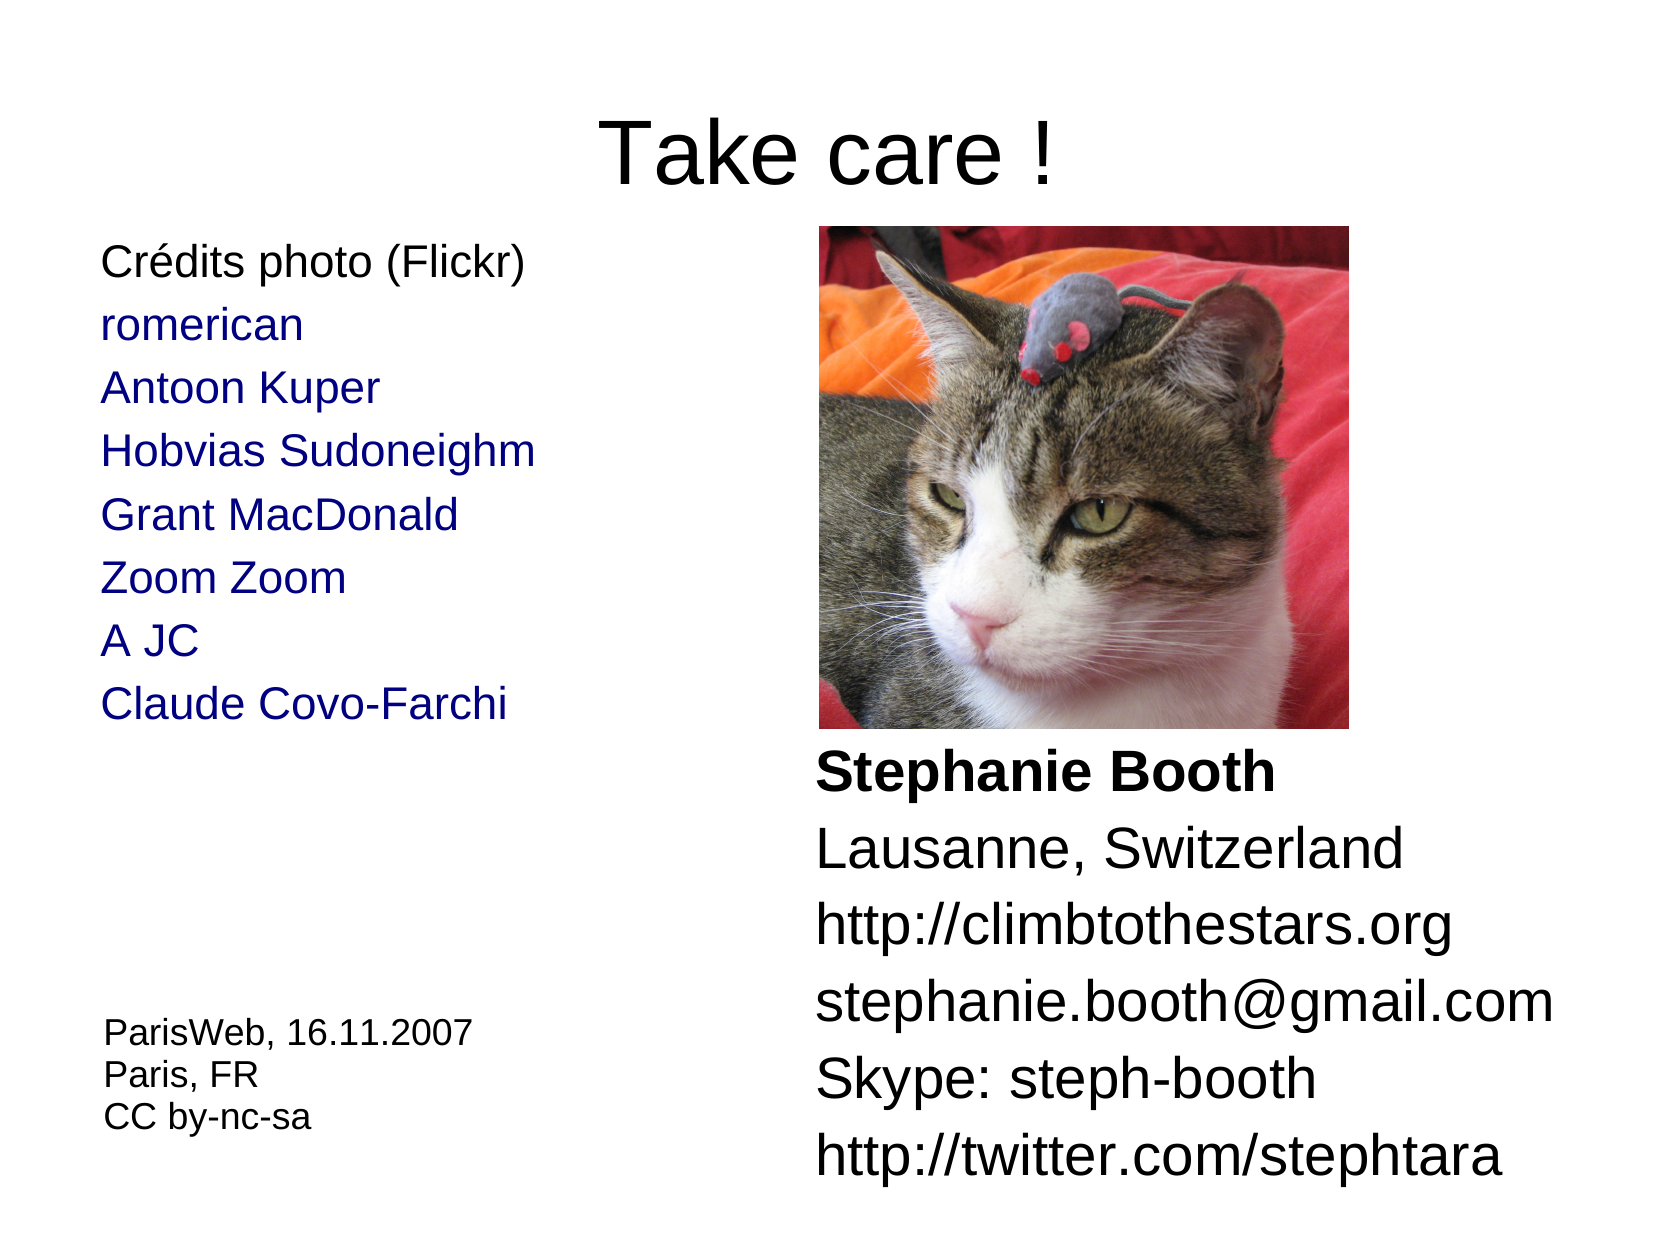

# Take care !
Crédits photo (Flickr)
romerican
Antoon Kuper
Hobvias Sudoneighm
Grant MacDonald
Zoom Zoom
A JC
Claude Covo-Farchi
Stephanie Booth
Lausanne, Switzerland
http://climbtothestars.org
stephanie.booth@gmail.com
Skype: steph-booth
http://twitter.com/stephtara
ParisWeb, 16.11.2007
Paris, FR
CC by-nc-sa